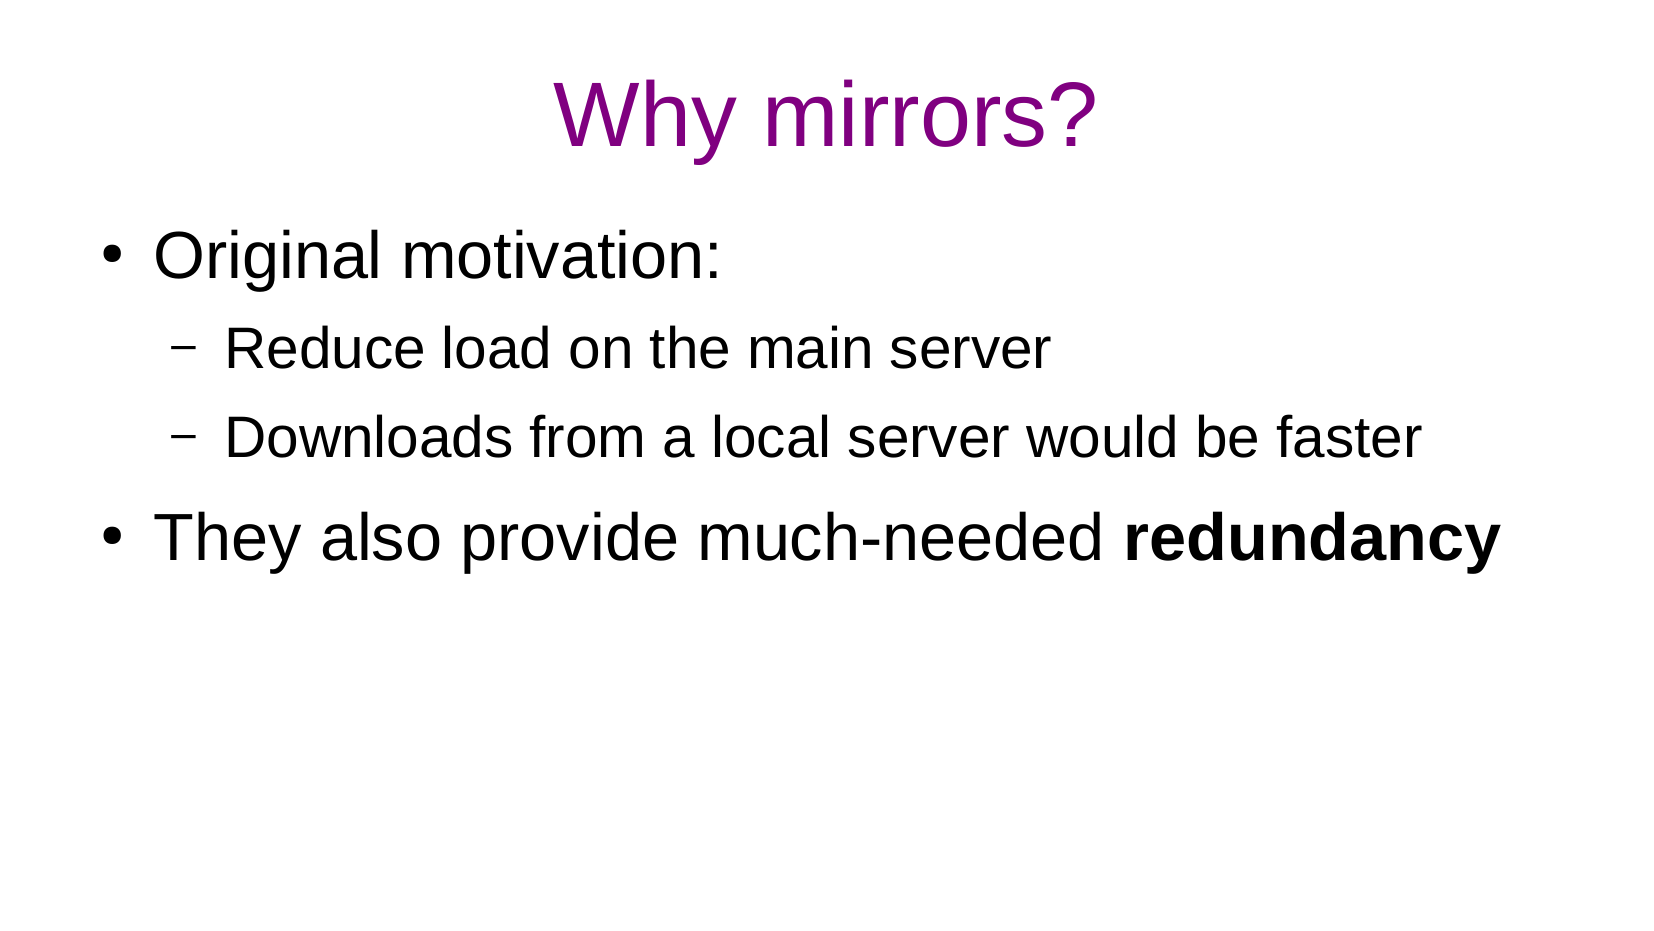

# Why mirrors?
Original motivation:
Reduce load on the main server
Downloads from a local server would be faster
They also provide much-needed redundancy